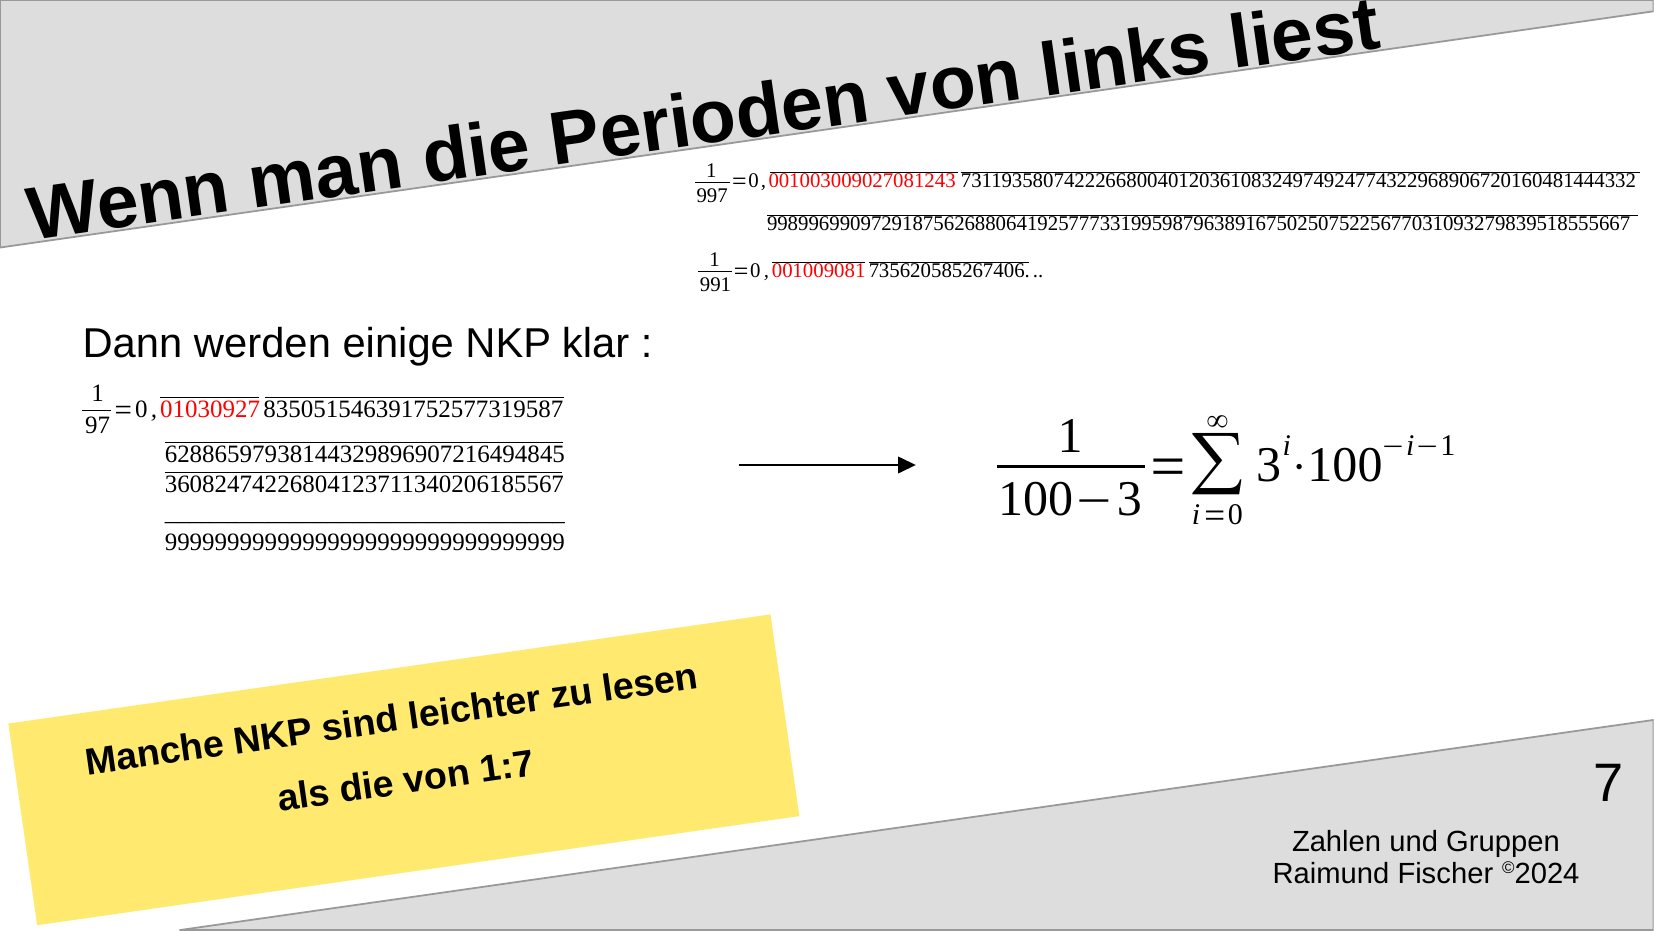

# Wenn man die Perioden von links liest
Dann werden einige NKP klar :
Manche NKP sind leichter zu lesen
als die von 1:7
7